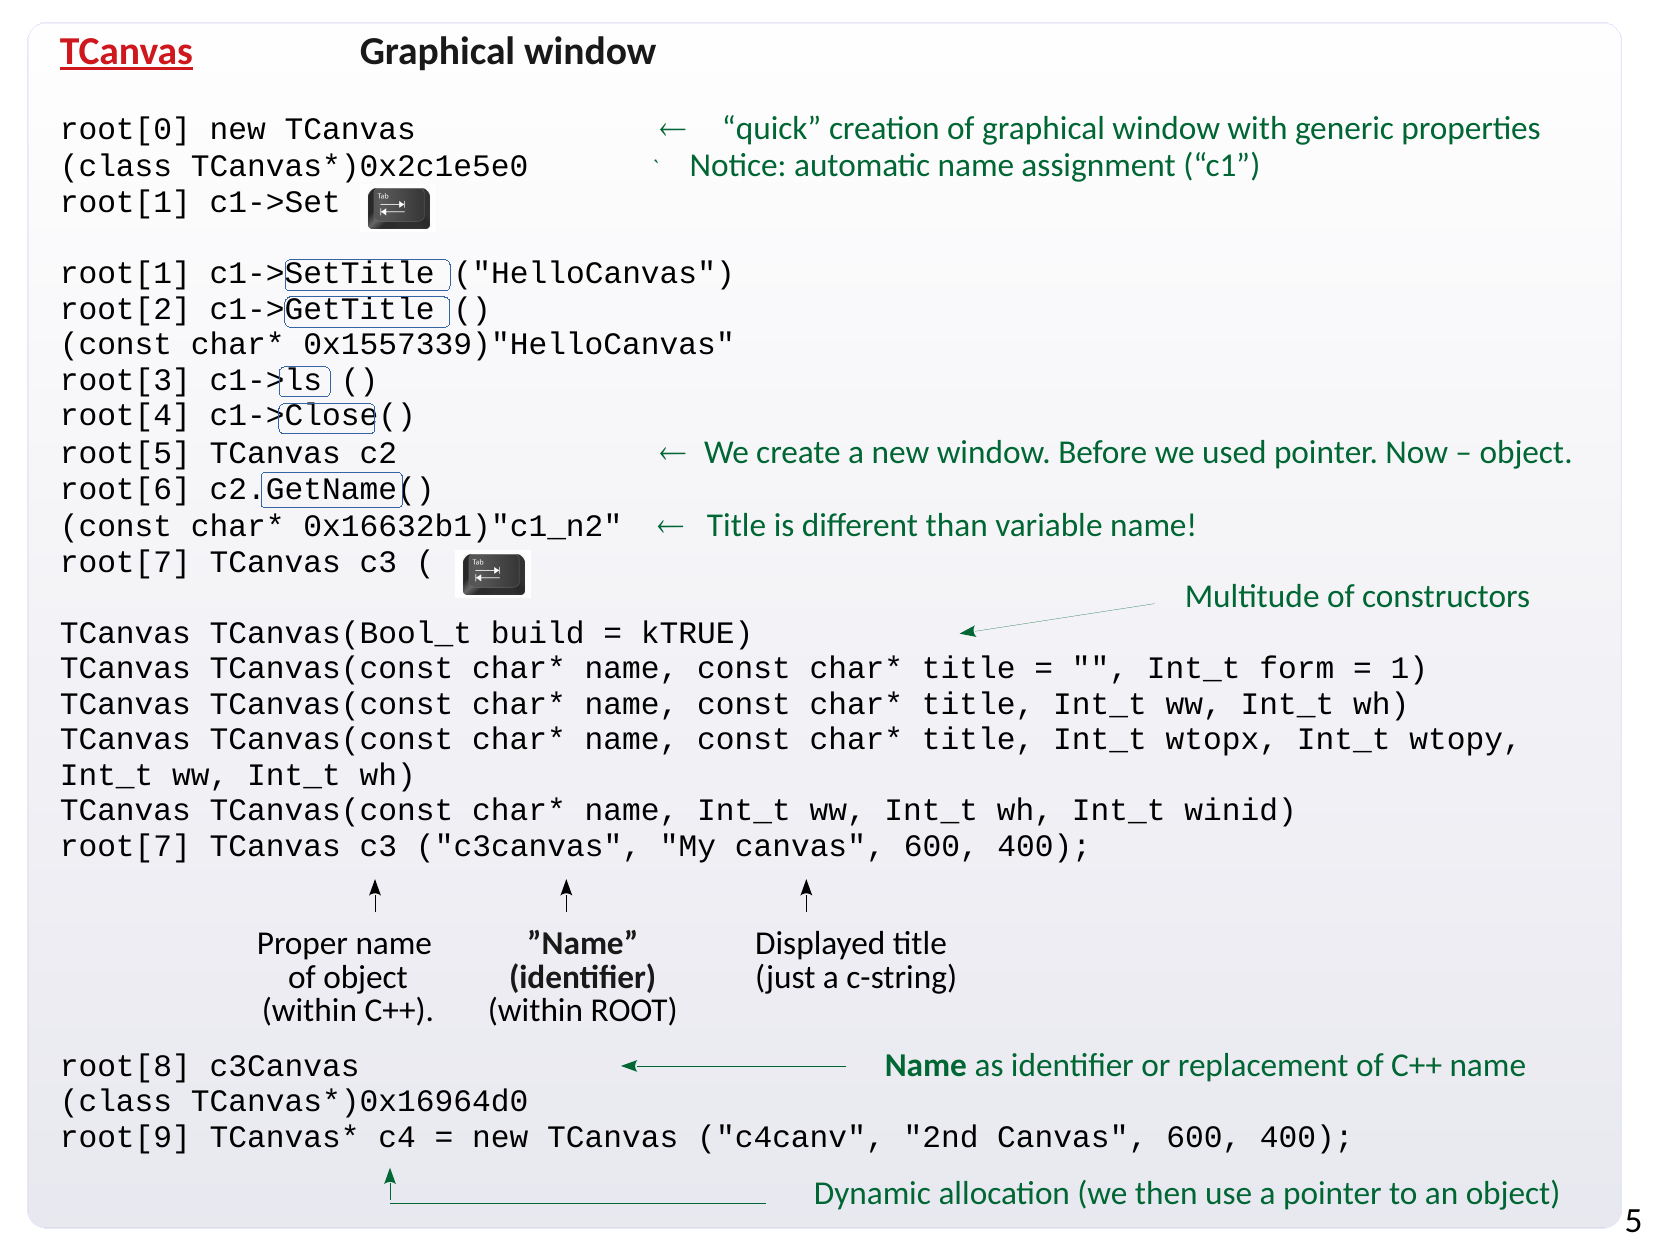

TCanvas 		Graphical window
root[0] new TCanvas 		 “quick” creation of graphical window with generic properties
(class TCanvas*)0x2c1e5e0		 Notice: automatic name assignment (“c1”)
root[1] c1->Set
root[1] c1->SetTitle ("HelloCanvas")
root[2] c1->GetTitle ()
(const char* 0x1557339)"HelloCanvas"
root[3] c1->ls ()
root[4] c1->Close()
root[5] TCanvas c2				 We create a new window. Before we used pointer. Now – object.
root[6] c2.GetName()
(const char* 0x16632b1)"c1_n2"  Title is different than variable name!
root[7] TCanvas c3 (
															Multitude of constructors
TCanvas TCanvas(Bool_t build = kTRUE)
TCanvas TCanvas(const char* name, const char* title = "", Int_t form = 1)
TCanvas TCanvas(const char* name, const char* title, Int_t ww, Int_t wh)
TCanvas TCanvas(const char* name, const char* title, Int_t wtopx, Int_t wtopy, Int_t ww, Int_t wh)
TCanvas TCanvas(const char* name, Int_t ww, Int_t wh, Int_t winid)
root[7] TCanvas c3 ("c3canvas", "My canvas", 600, 400);
root[8] c3Canvas							Name as identifier or replacement of C++ name
(class TCanvas*)0x16964d0
root[9] TCanvas* c4 = new TCanvas ("c4canv", "2nd Canvas", 600, 400);
Proper name
of object
(within C++).
”Name” (identifier)
(within ROOT)
Displayed title
(just a c-string)
Dynamic allocation (we then use a pointer to an object)